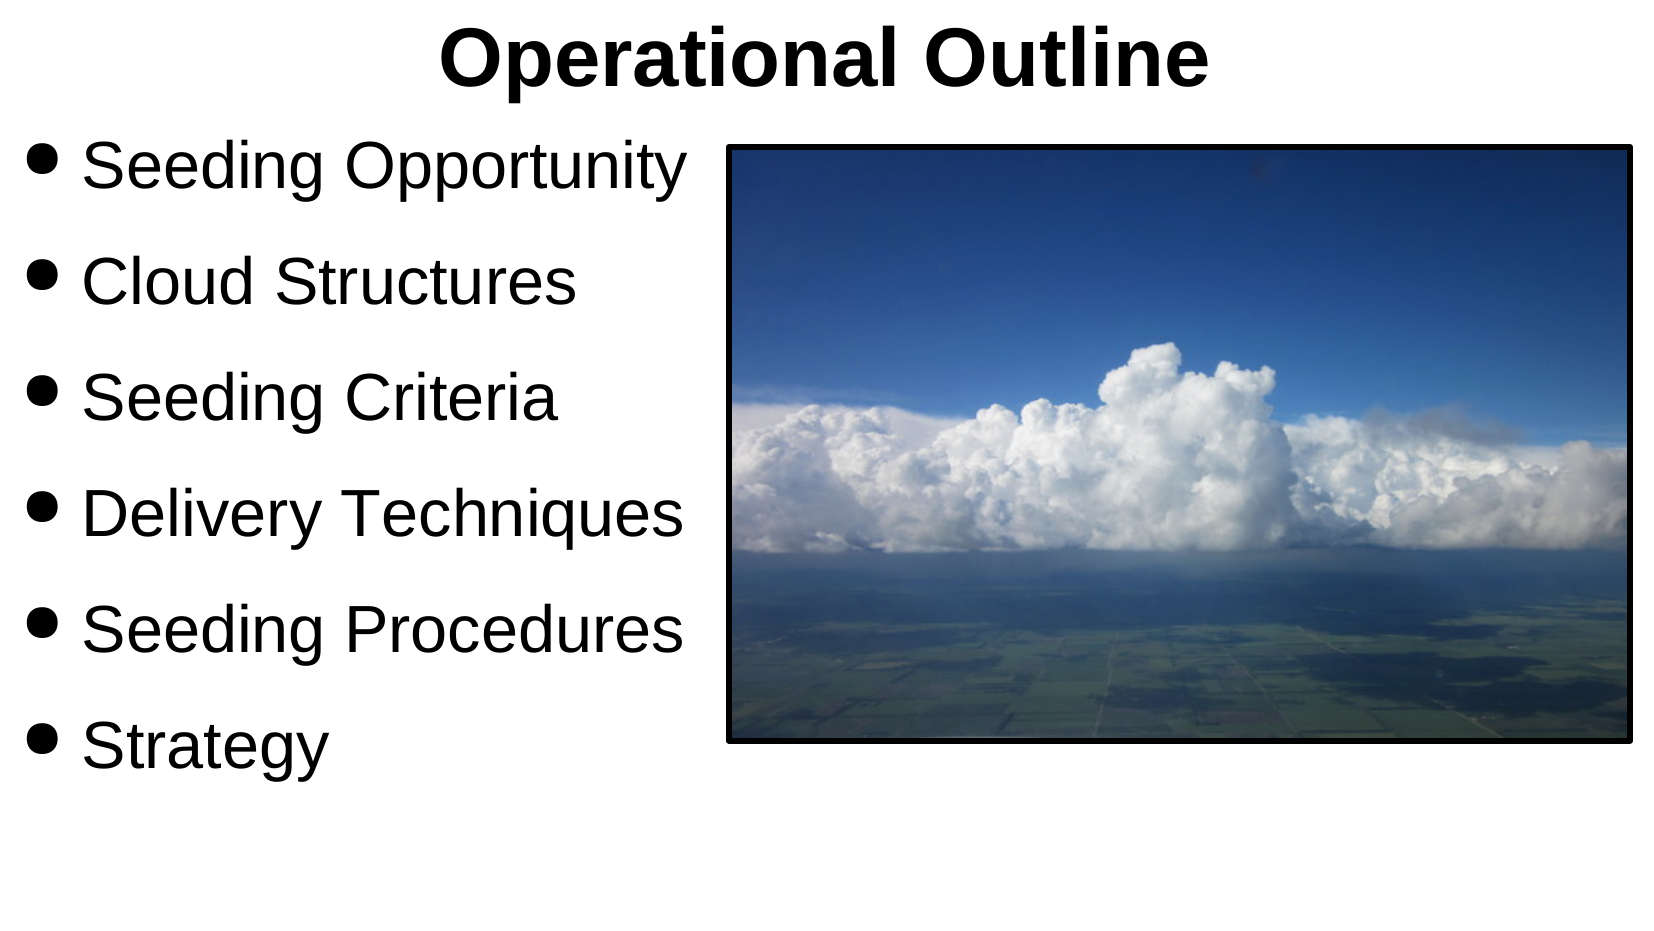

# Operational Outline
 Seeding Opportunity
 Cloud Structures
 Seeding Criteria
 Delivery Techniques
 Seeding Procedures
 Strategy